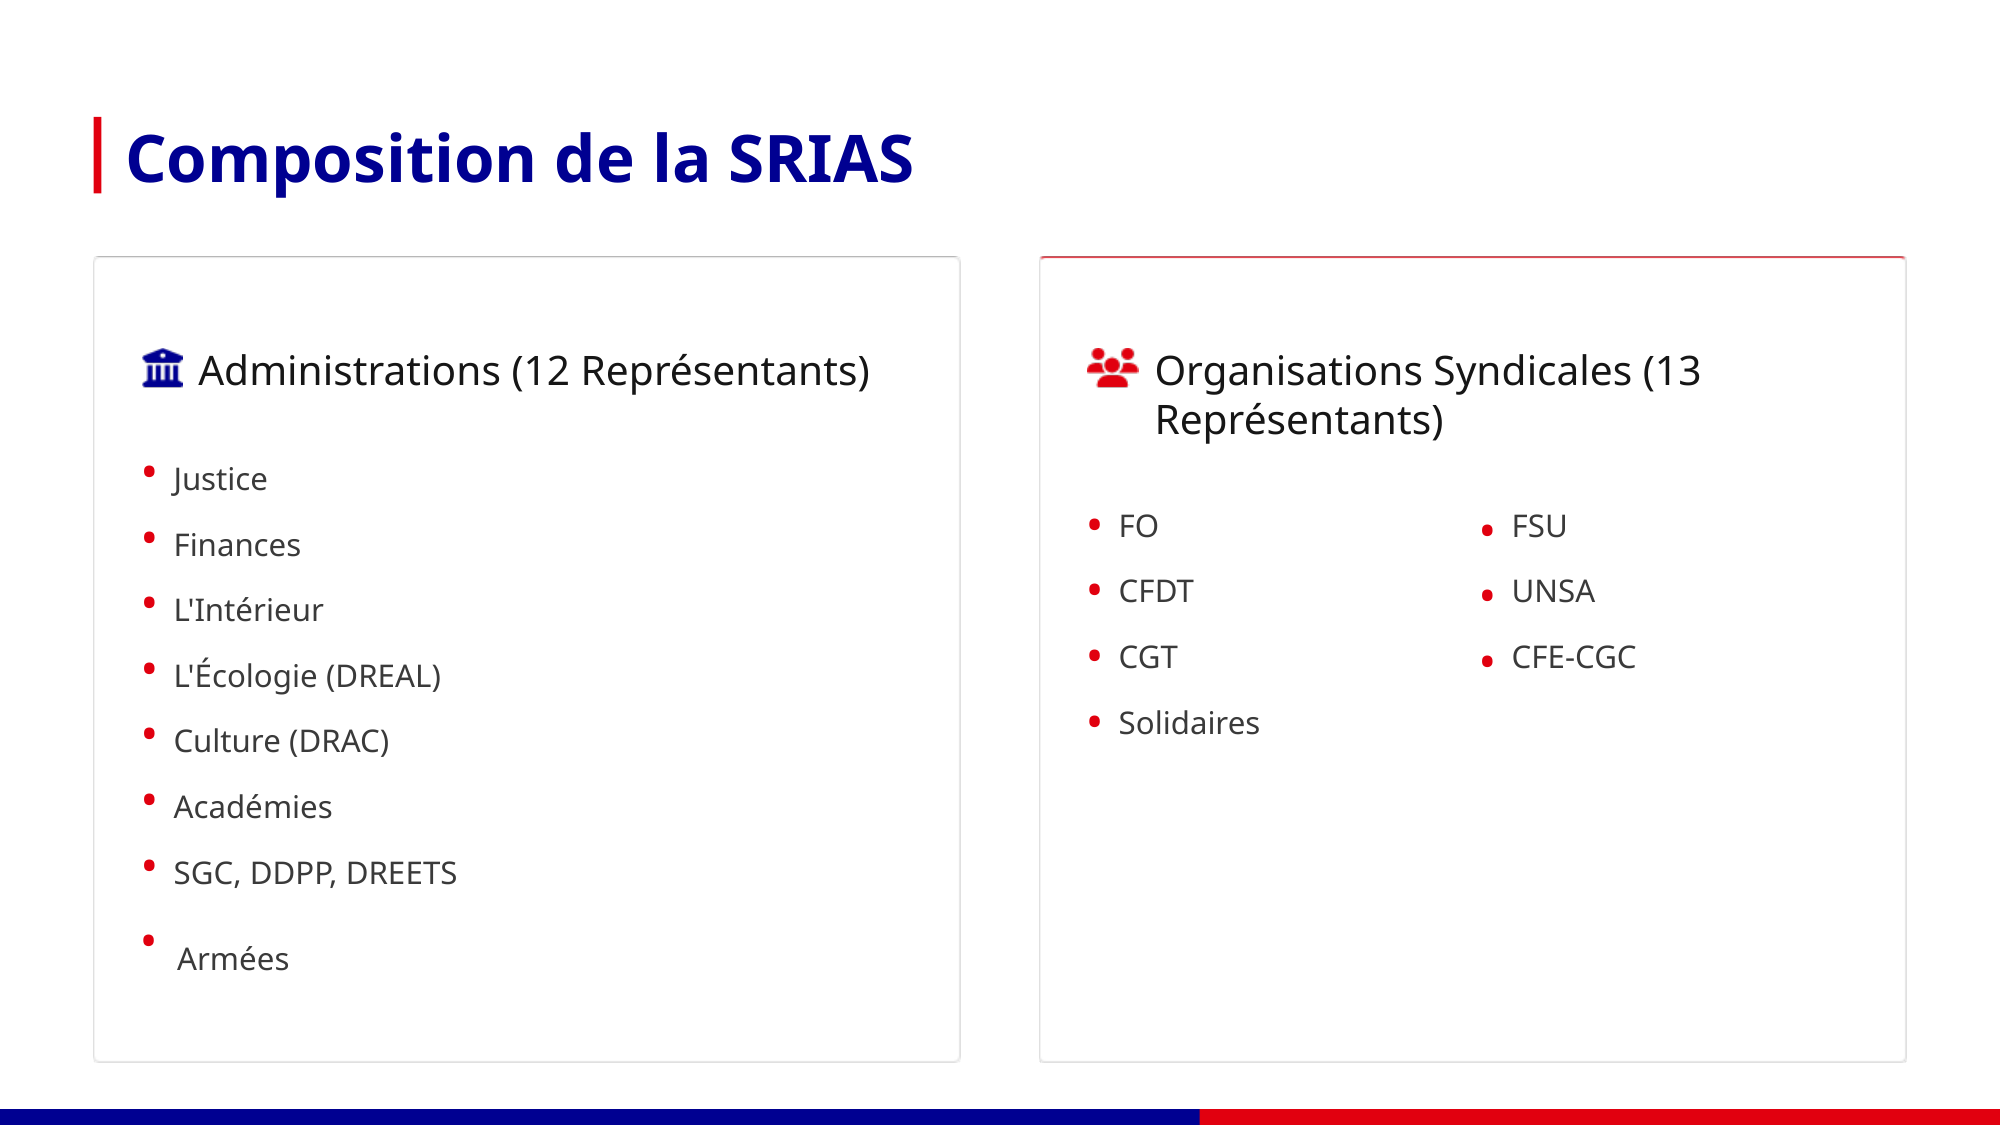

Composition de la SRIAS
Administrations (12 Représentants)
Organisations Syndicales (13 Représentants)
•
Justice
•
•
FO
FSU
•
Finances
•
•
CFDT
UNSA
•
L'Intérieur
•
•
CGT
CFE-CGC
•
L'Écologie (DREAL)
•
Solidaires
•
Culture (DRAC)
•
Académies
•
SGC, DDPP, DREETS
•
Armées